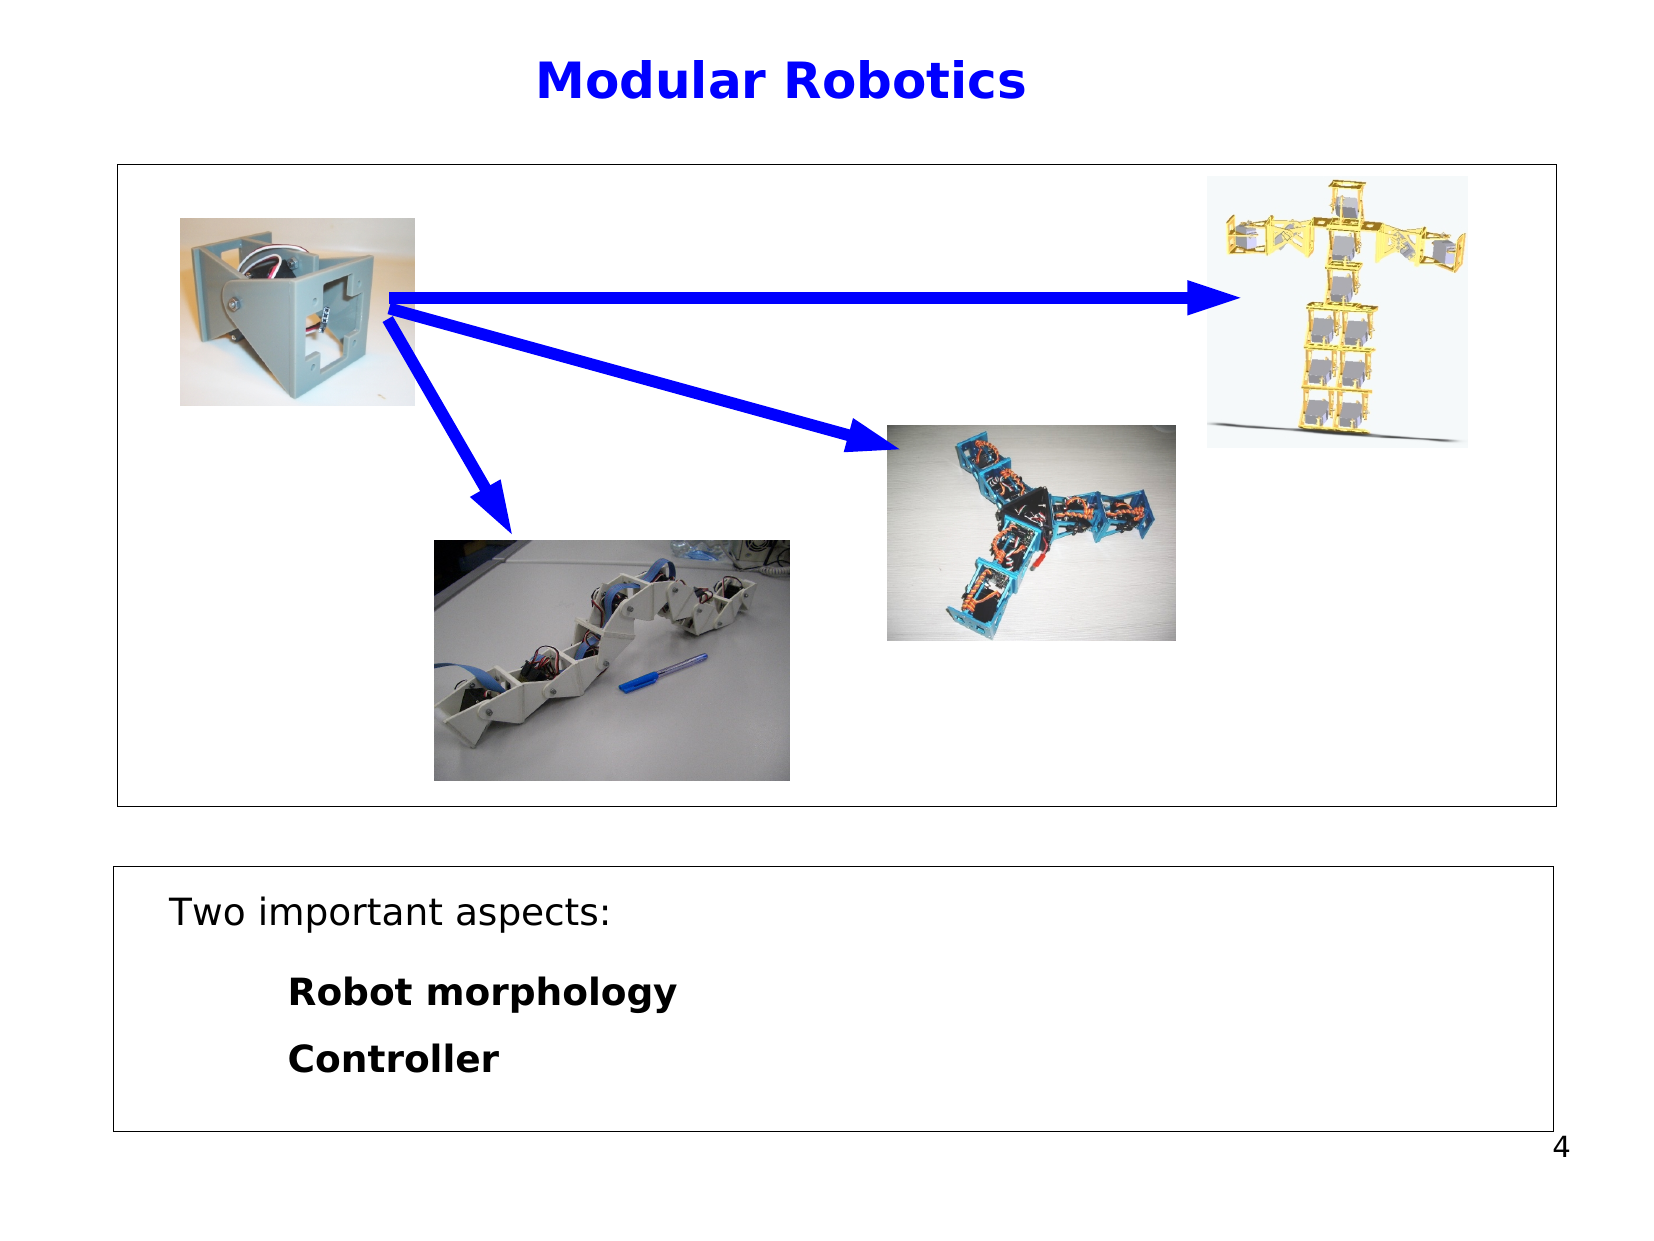

Modular Robotics
 Two important aspects:
 Robot morphology
 Controller
4